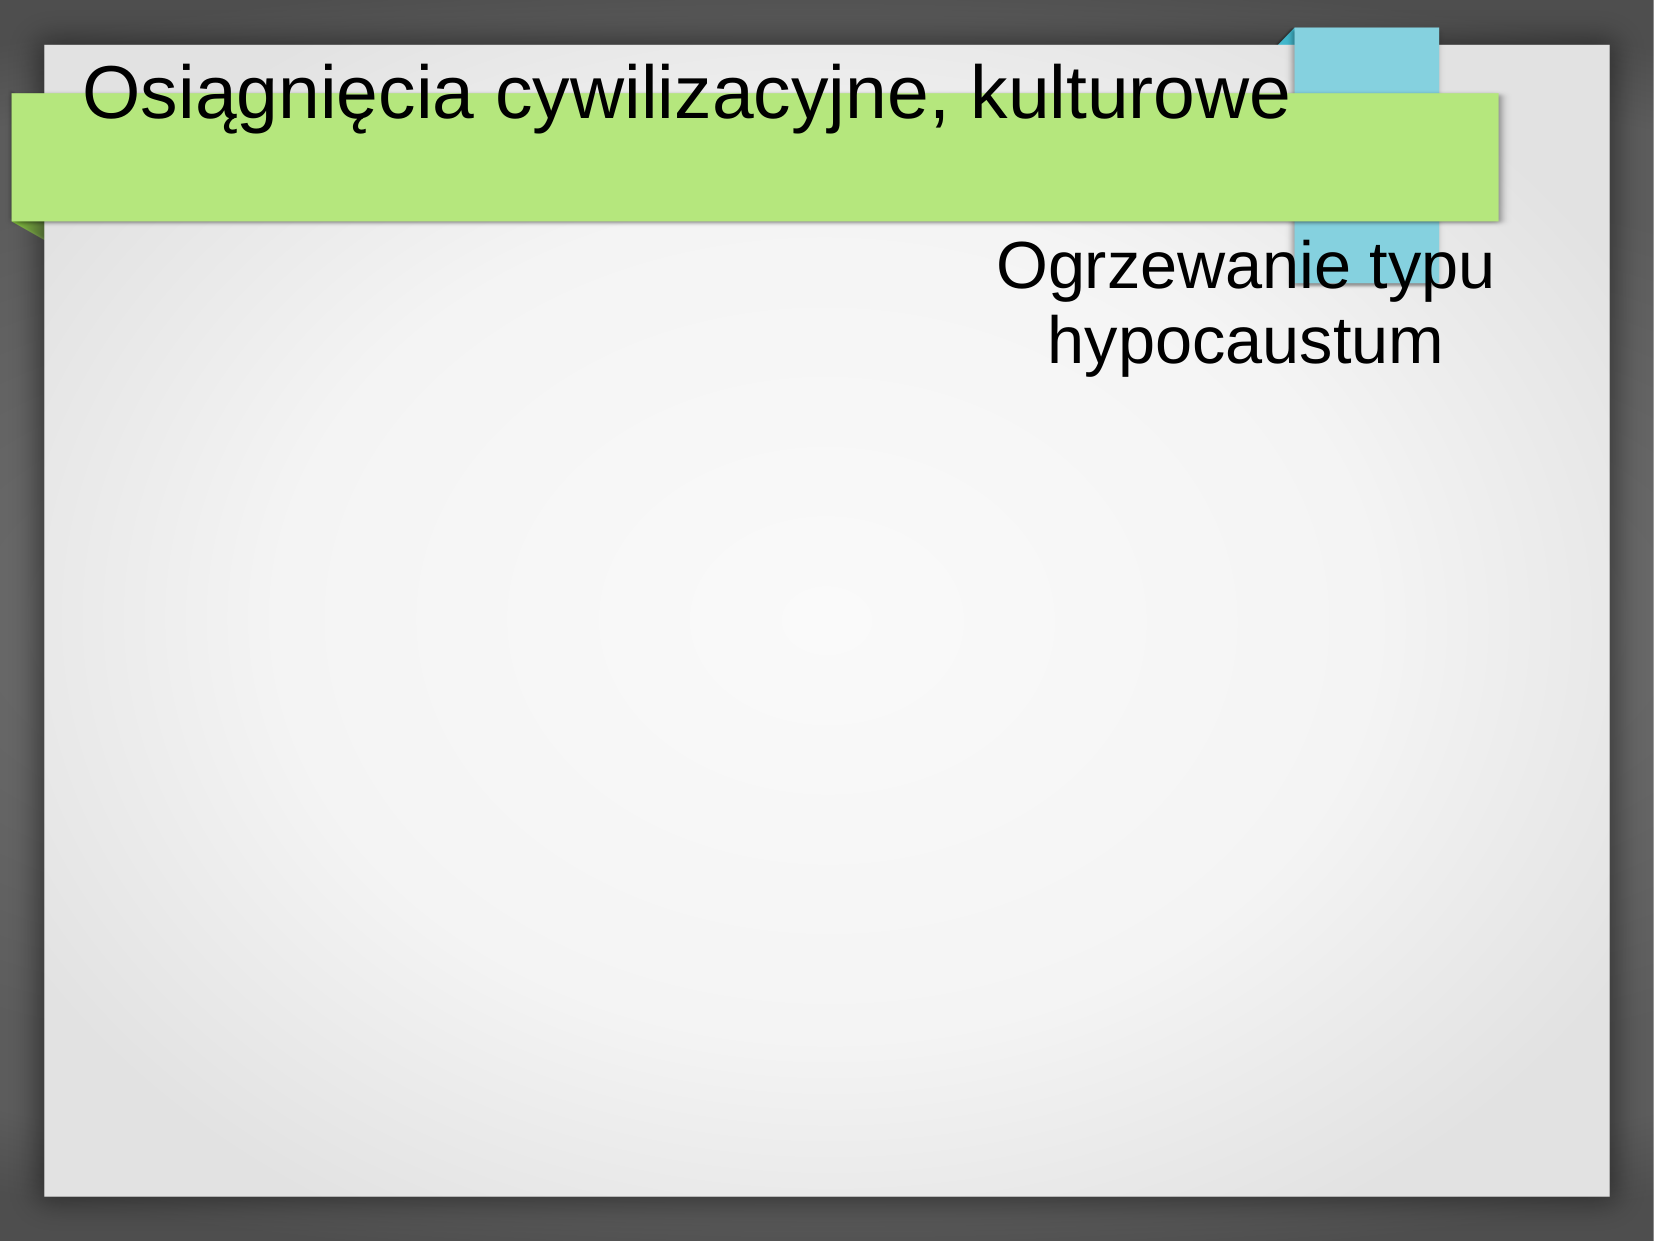

# Osiągnięcia cywilizacyjne, kulturowe
Ogrzewanie typu hypocaustum